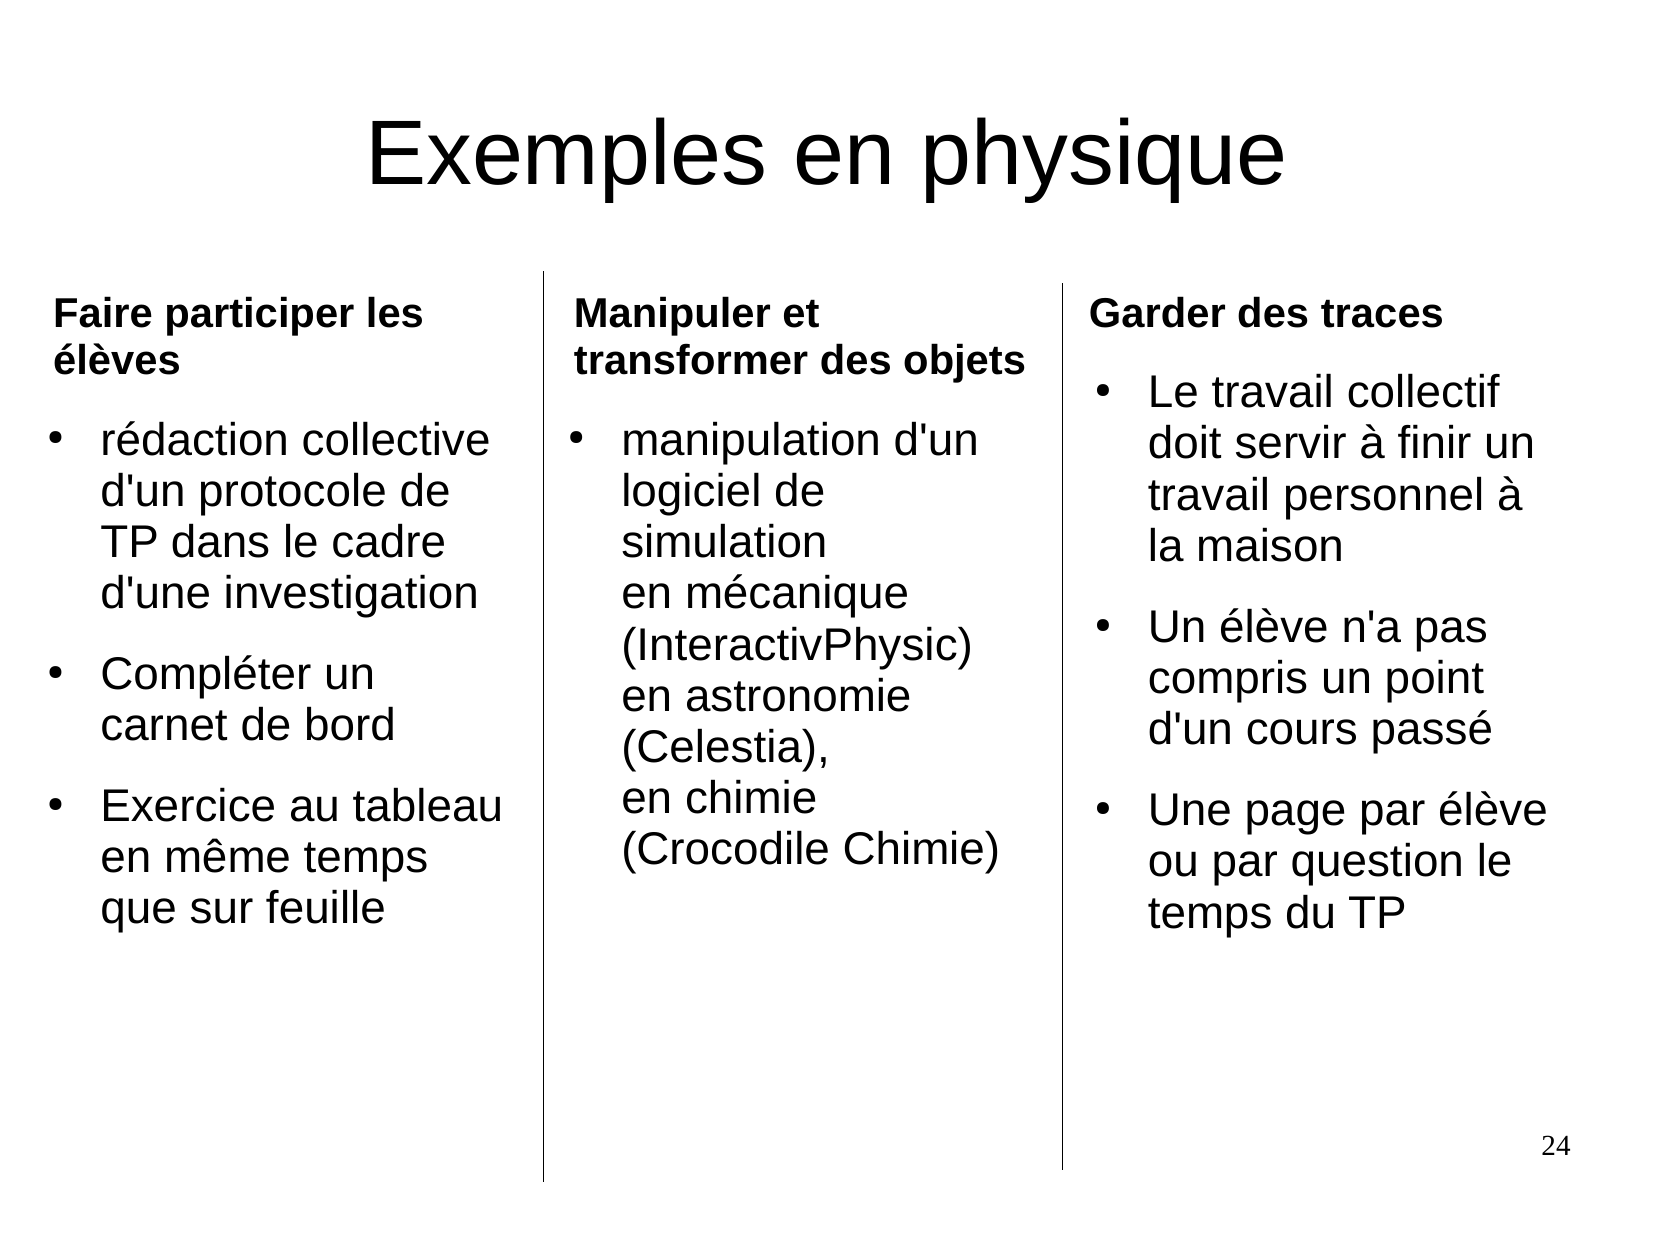

# Exemples en physique
Faire participer les élèves
Manipuler et transformer des objets
Garder des traces
Le travail collectif doit servir à finir un travail personnel à la maison
Un élève n'a pas compris un point d'un cours passé
Une page par élève ou par question le temps du TP
rédaction collective d'un protocole de TP dans le cadre d'une investigation
Compléter un carnet de bord
Exercice au tableau en même temps que sur feuille
manipulation d'un logiciel de simulation
en mécanique (InteractivPhysic)
en astronomie (Celestia),
en chimie (Crocodile Chimie)
24